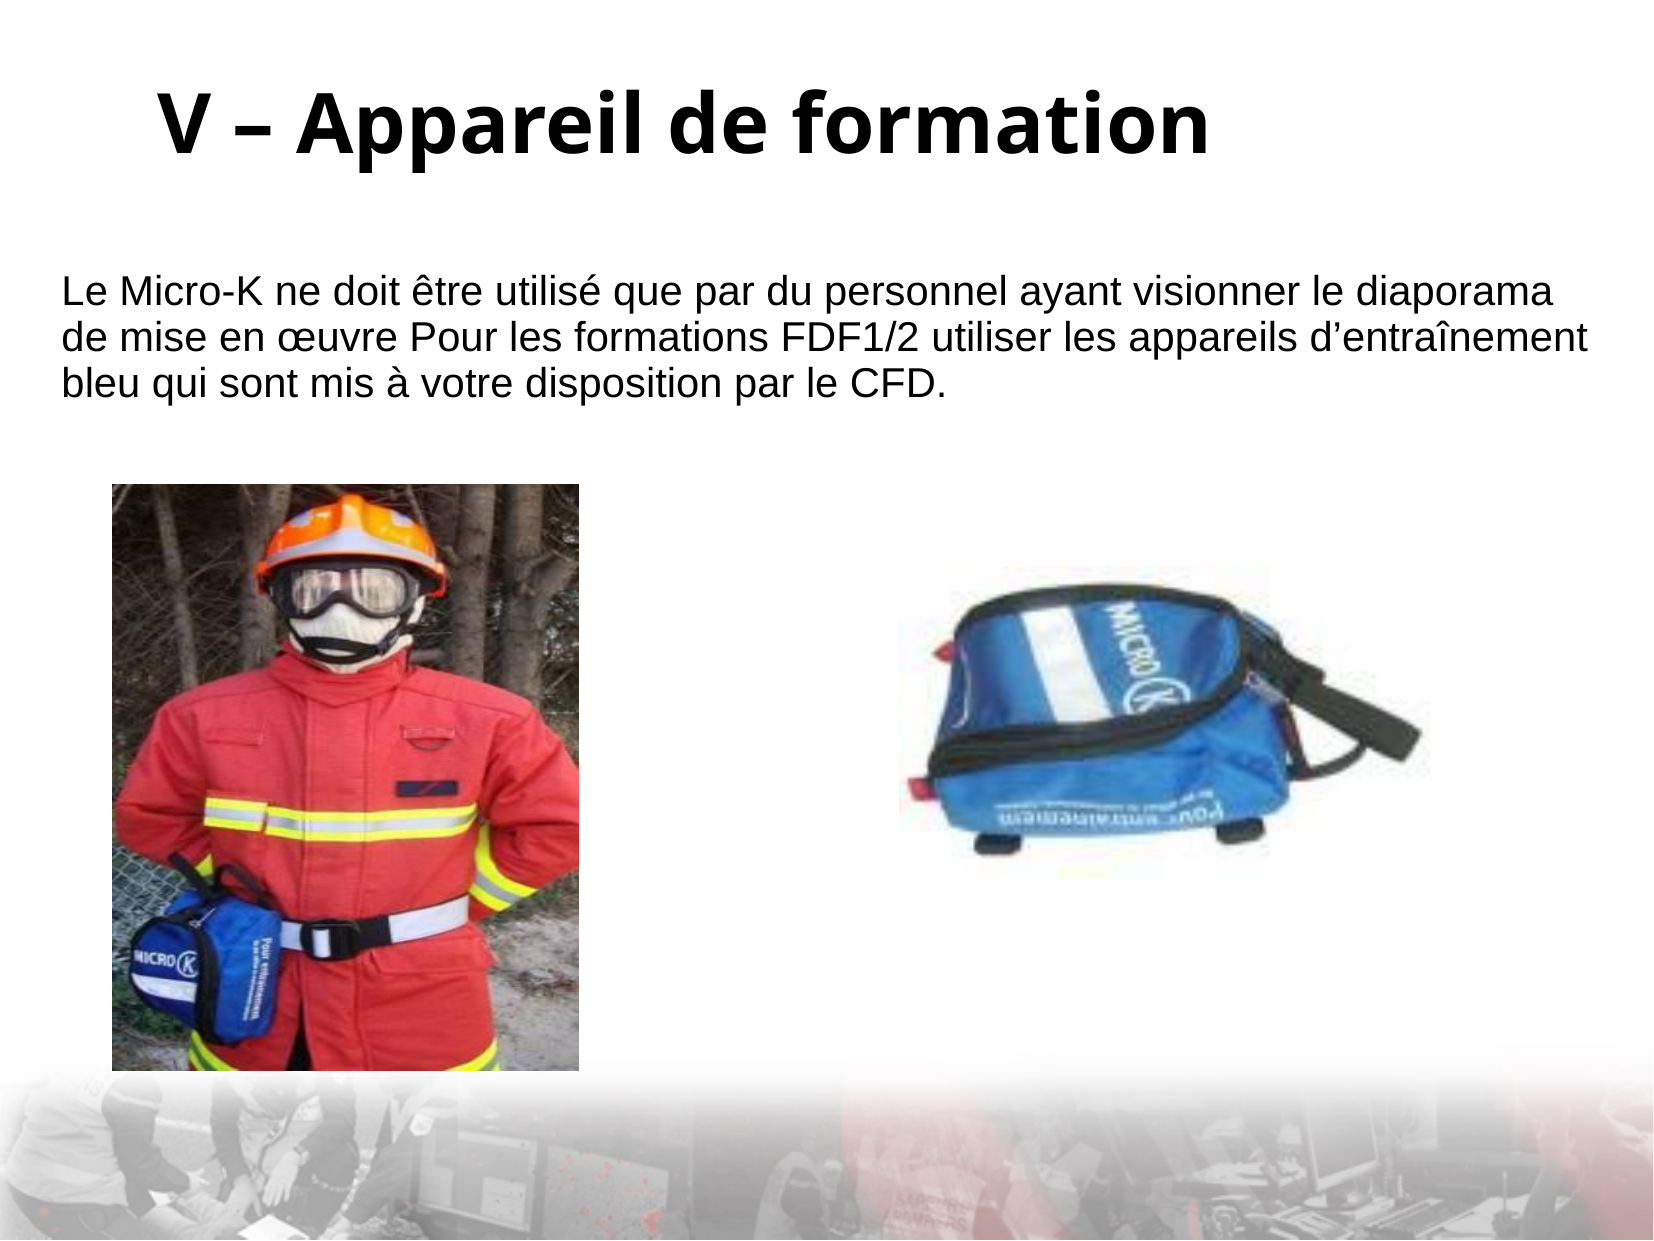

# V	– Appareil de formation
Le Micro-K ne doit être utilisé que par du personnel ayant visionner le diaporama de mise en œuvre Pour les formations FDF1/2 utiliser les appareils d’entraînement bleu qui sont mis à votre disposition par le CFD.